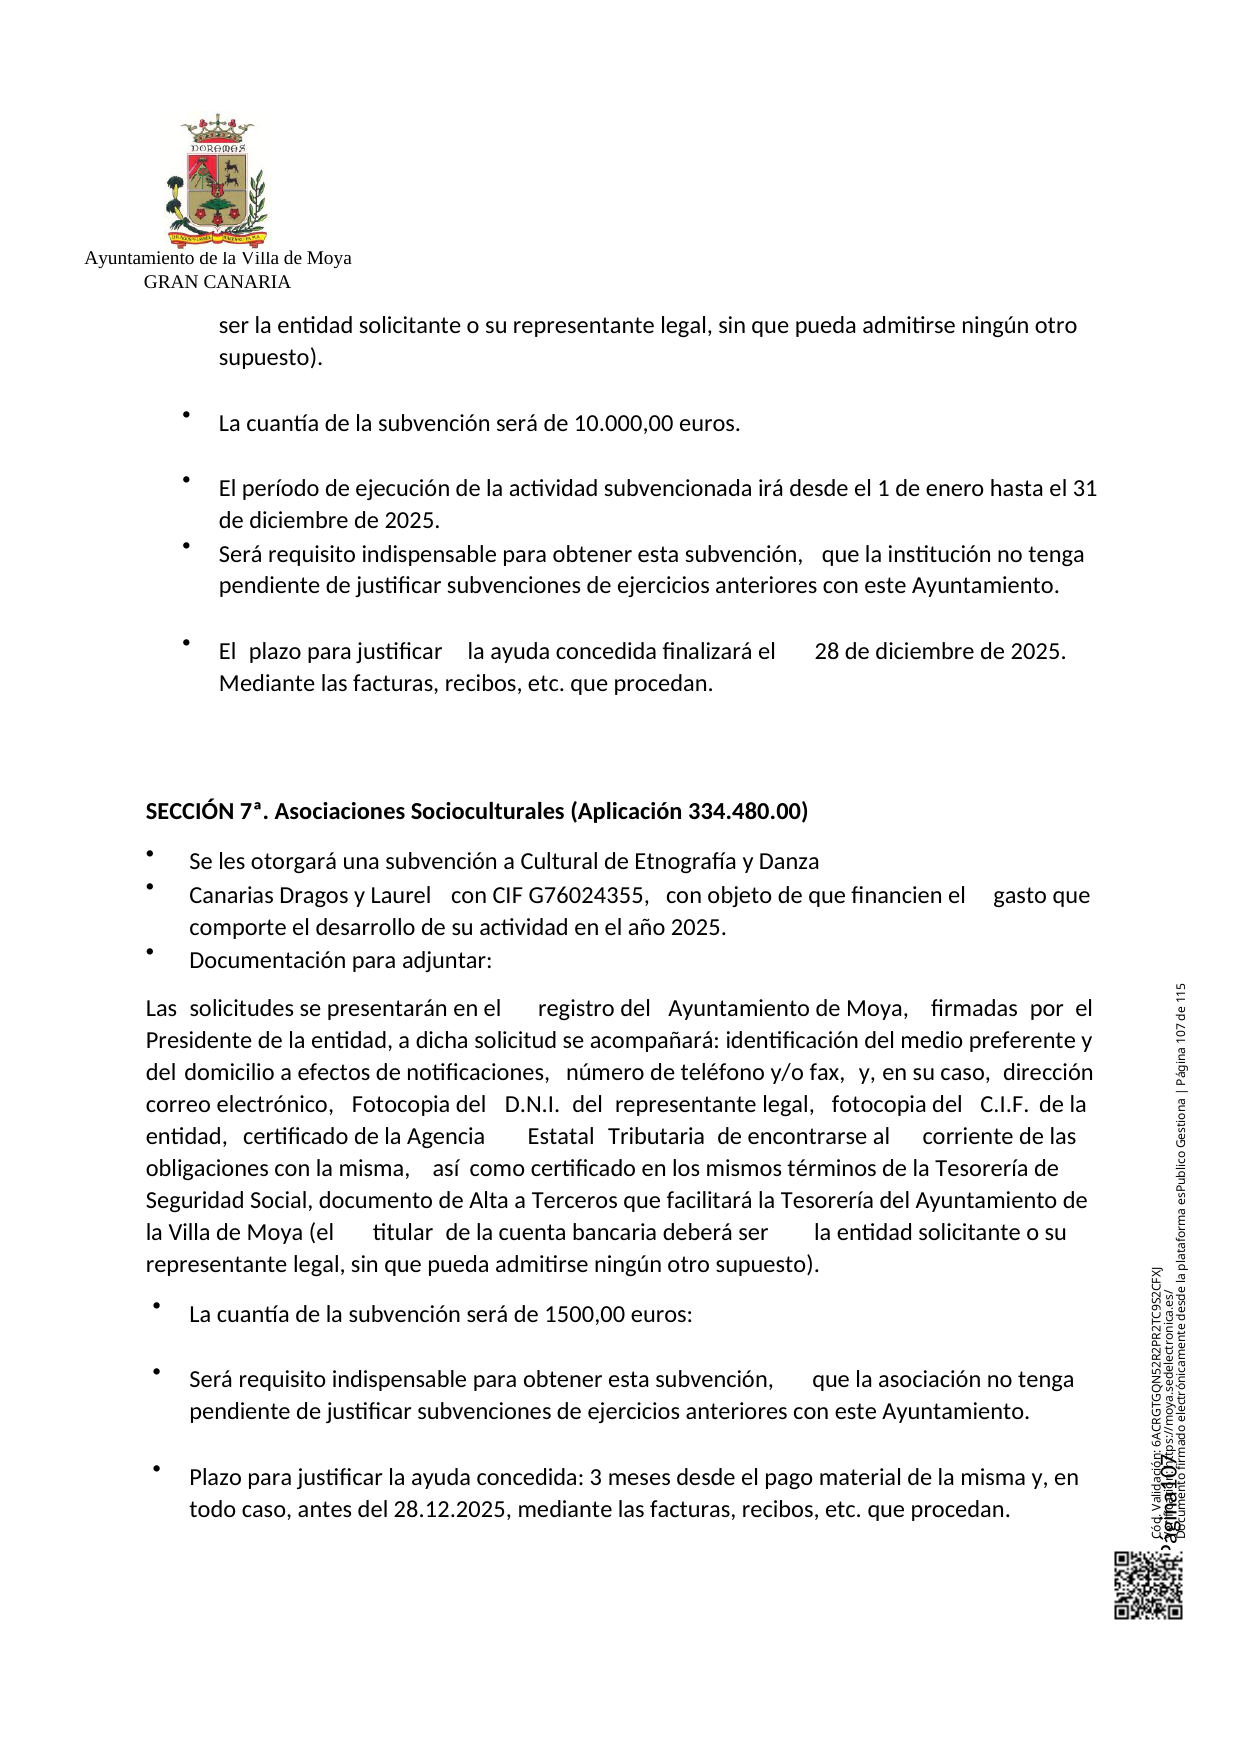

Ayuntamiento de la Villa de Moya
GRAN CANARIA
ser la entidad solicitante o su representante legal, sin que pueda admitirse ningún otro
supuesto).
•
La cuantía de la subvención será de 10.000,00 euros.
•
El período de ejecución de la actividad subvencionada irá desde el 1 de enero hasta el 31
de diciembre de 2025.
•
Será requisito indispensable para obtener esta subvención,
que la institución no tenga
pendiente de justificar subvenciones de ejercicios anteriores con este Ayuntamiento.
•
El
plazo para justificar
la ayuda concedida finalizará el
28 de diciembre de 2025.
Mediante las facturas, recibos, etc. que procedan.
SECCIÓN 7ª. Asociaciones Socioculturales (Aplicación 334.480.00)
•
Se les otorgará una subvención a Cultural de Etnografía y Danza
•
Canarias Dragos y Laurel
con CIF G76024355,
con objeto de que financien el
gasto que
comporte el desarrollo de su actividad en el año 2025.
•
Documentación para adjuntar:
Las
solicitudes se presentarán en el
registro del
Ayuntamiento de Moya,
firmadas
por
el
Presidente de la entidad, a dicha solicitud se acompañará: identificación del medio preferente y
del
domicilio a efectos de notificaciones,
número de teléfono y/o fax,
y,
en su caso,
dirección
correo electrónico,
Fotocopia del
D.N.I.
del
representante legal,
fotocopia del
C.I.F.
de la
entidad,
certificado de la Agencia
Estatal
Tributaria
de encontrarse al
corriente de las
obligaciones con la misma,
así
como certificado en los mismos términos de la Tesorería de
Seguridad Social, documento de Alta a Terceros que facilitará la Tesorería del Ayuntamiento de
la Villa de Moya (el
titular
de la cuenta bancaria deberá ser
la entidad solicitante o su
Documento firmado electrónicamente desde la plataforma esPublico Gestiona | Página 107 de 115
representante legal, sin que pueda admitirse ningún otro supuesto).
•
La cuantía de la subvención será de 1500,00 euros:
•
Será requisito indispensable para obtener esta subvención,
que la asociación no tenga
Cód. Validación: 6ACRGTGQN52R2PR2TC9S2CFXJ
pendiente de justificar subvenciones de ejercicios anteriores con este Ayuntamiento.
Verificación: https://moya.sedelectronica.es/
•
Plazo para justificar la ayuda concedida: 3 meses desde el pago material de la misma y, en
Página107
todo caso, antes del 28.12.2025, mediante las facturas, recibos, etc. que procedan.